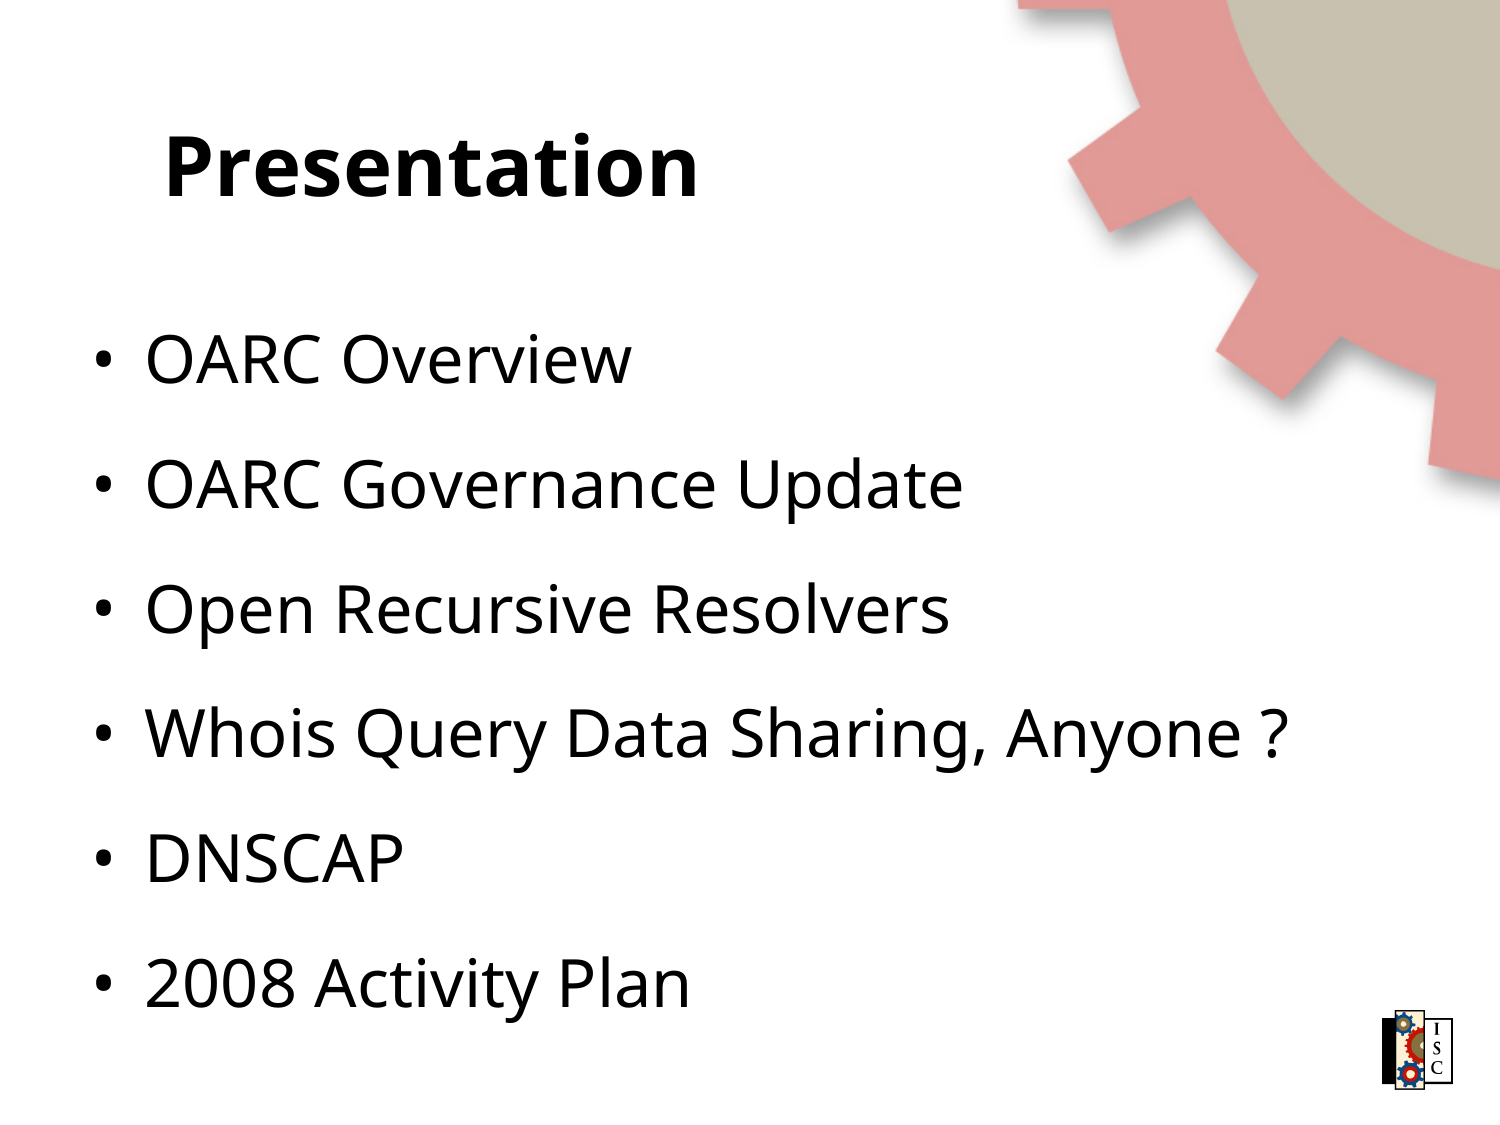

# Presentation
OARC Overview
OARC Governance Update
Open Recursive Resolvers
Whois Query Data Sharing, Anyone ?
DNSCAP
2008 Activity Plan